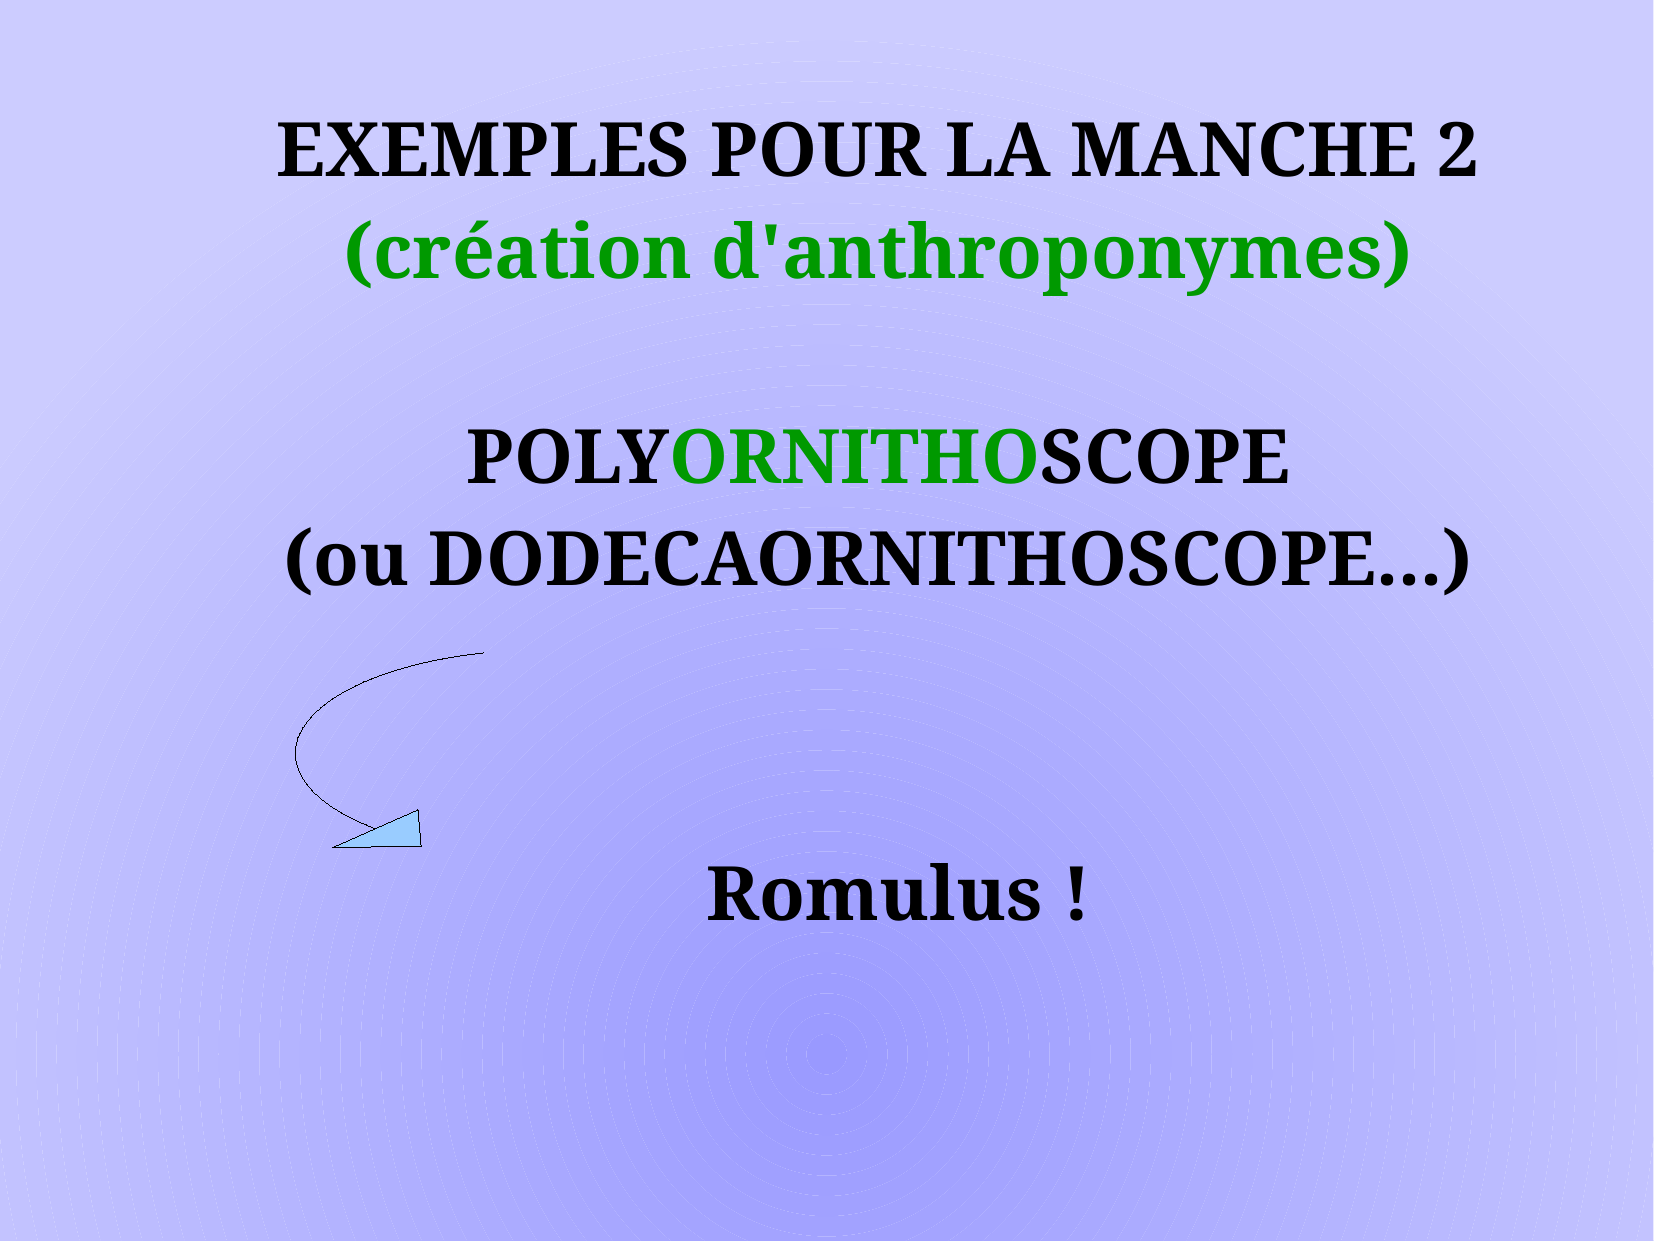

EXEMPLES POUR LA MANCHE 2
(création d'anthroponymes)
POLYORNITHOSCOPE
(ou DODECAORNITHOSCOPE...)
Romulus !